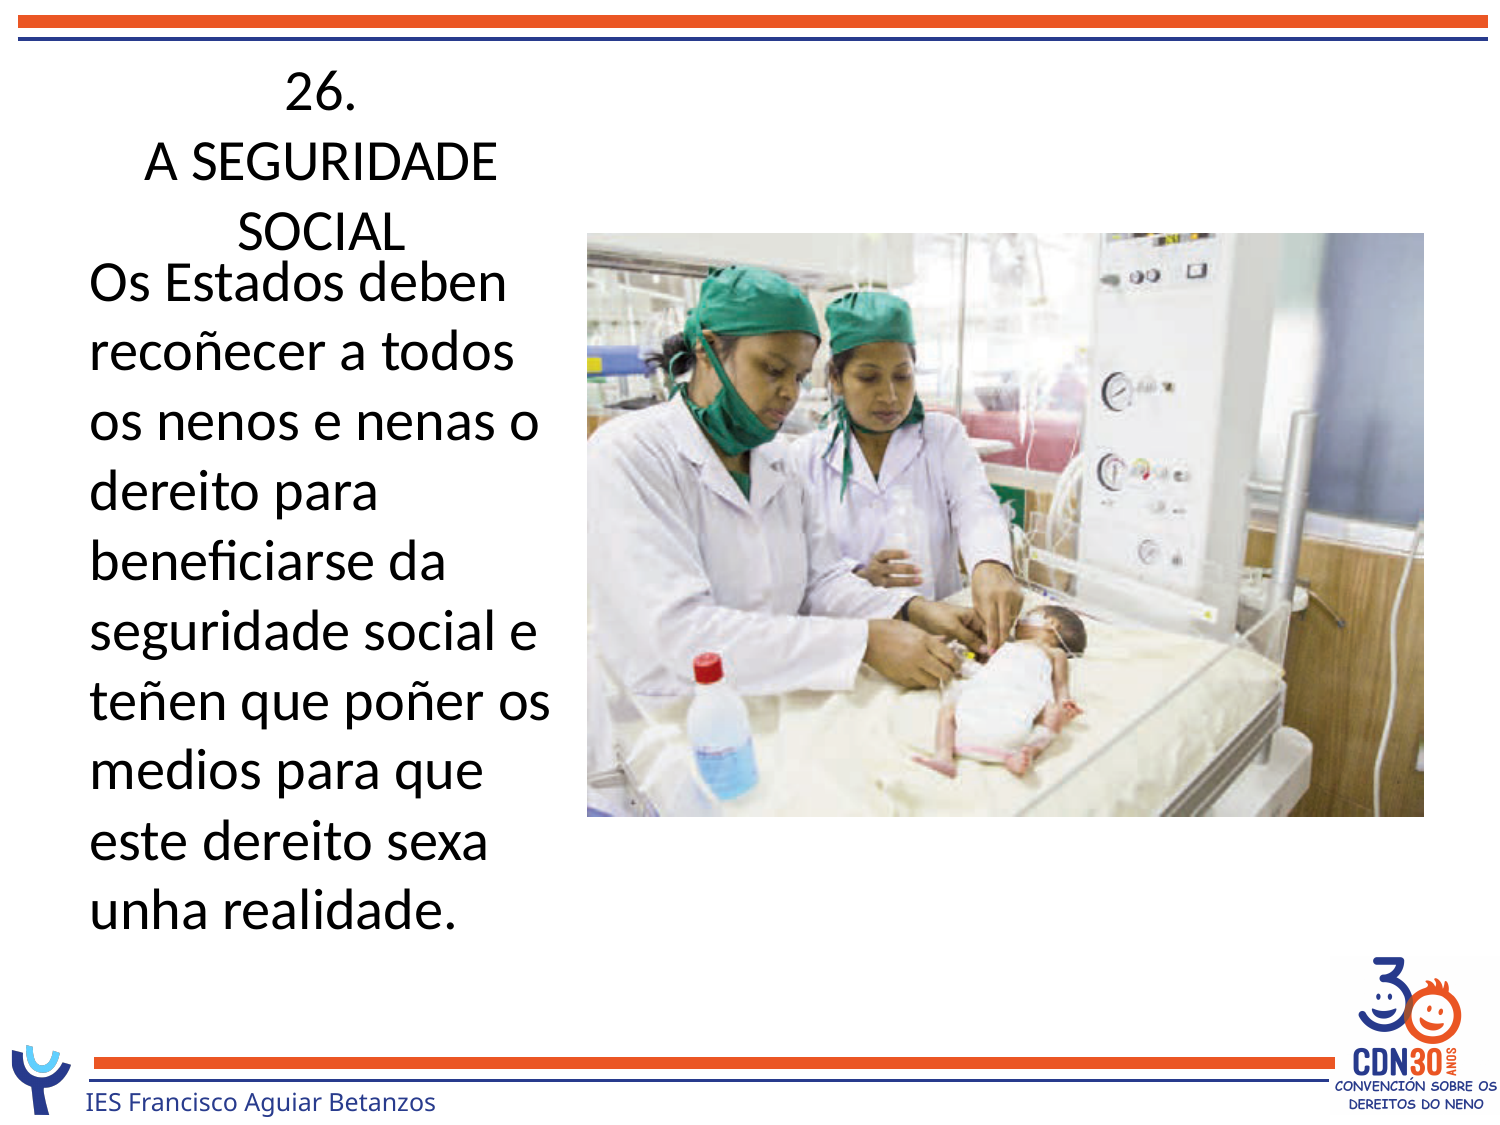

# 26. A SEGURIDADE SOCIAL
Os Estados deben recoñecer a todos os nenos e nenas o dereito para beneficiarse da seguridade social e teñen que poñer os medios para que este dereito sexa unha realidade.